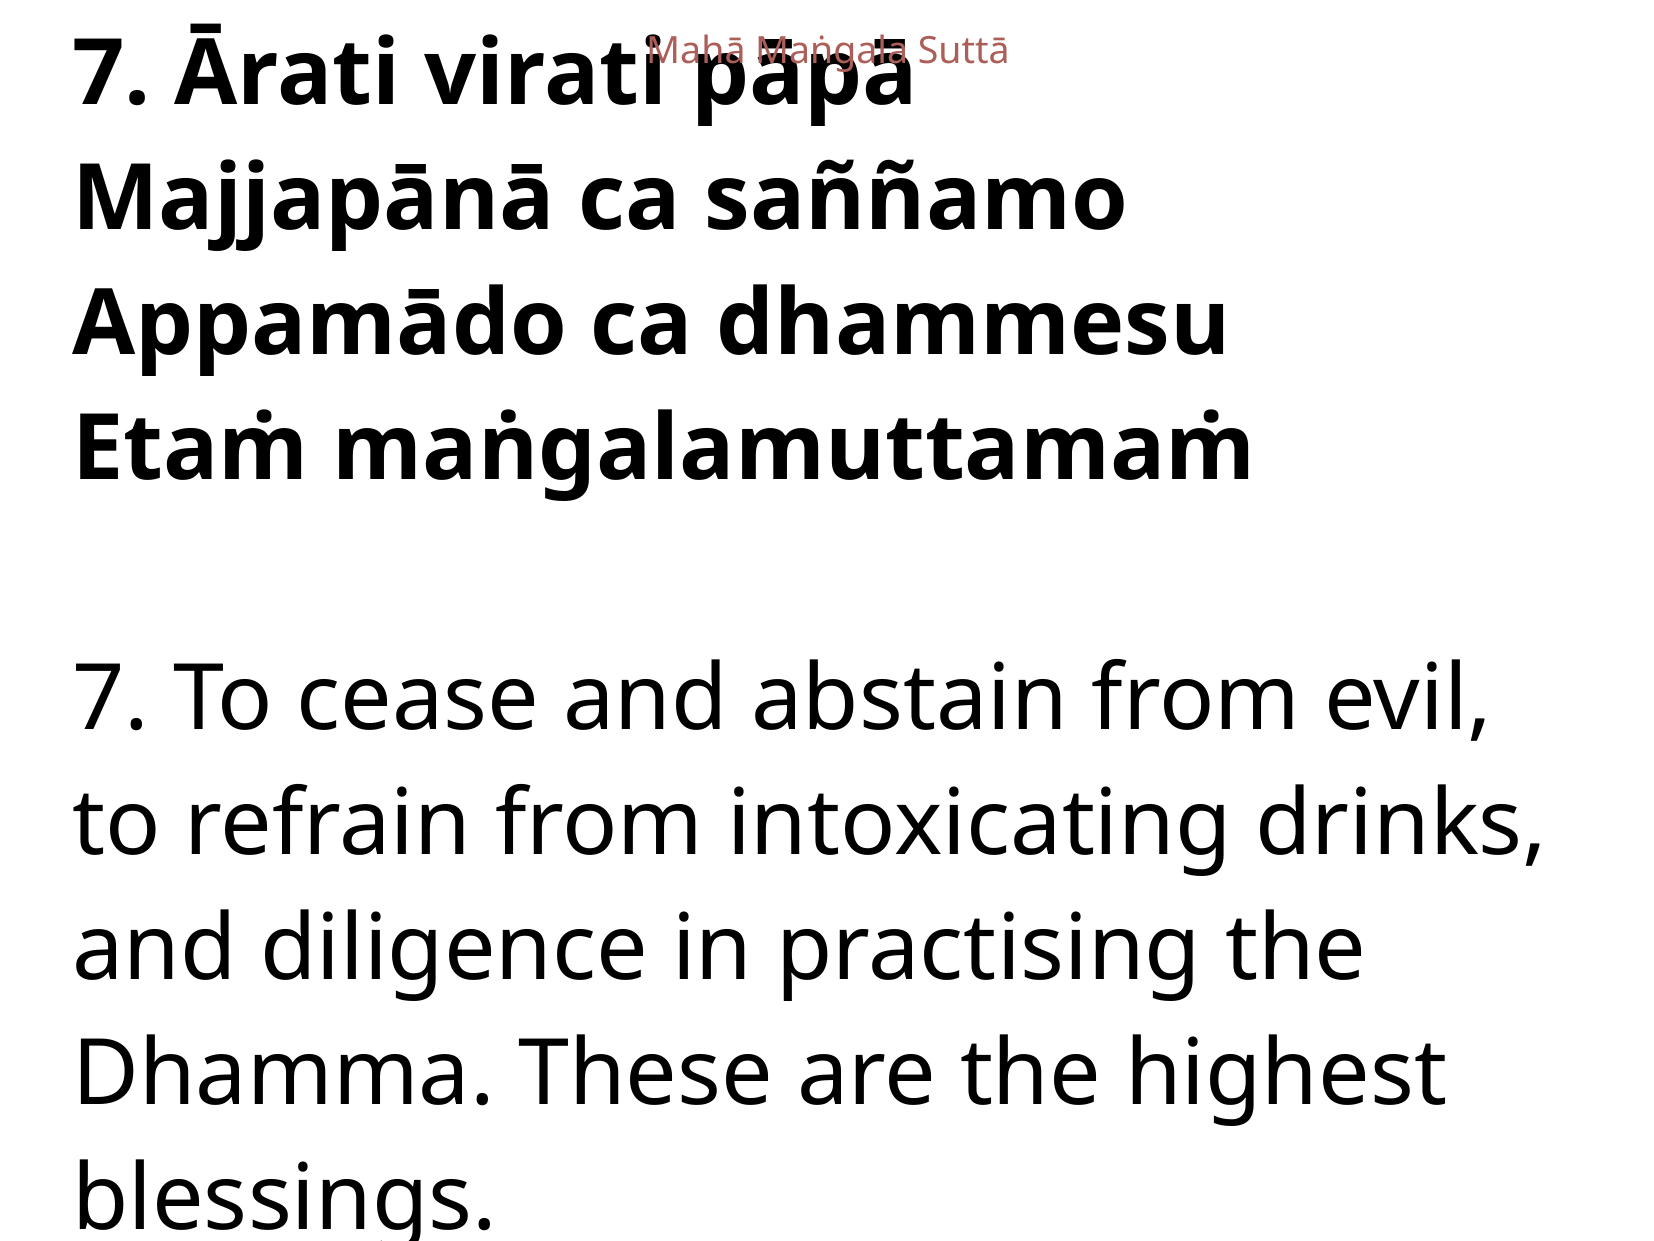

7. Ārati virati pāpā
Majjapānā ca saññamo
Appamādo ca dhammesu
Etaṁ maṅgalamuttamaṁ
7. To cease and abstain from evil,
to refrain from intoxicating drinks,
and diligence in practising the Dhamma. These are the highest blessings.
Mahā Maṅgala Suttā